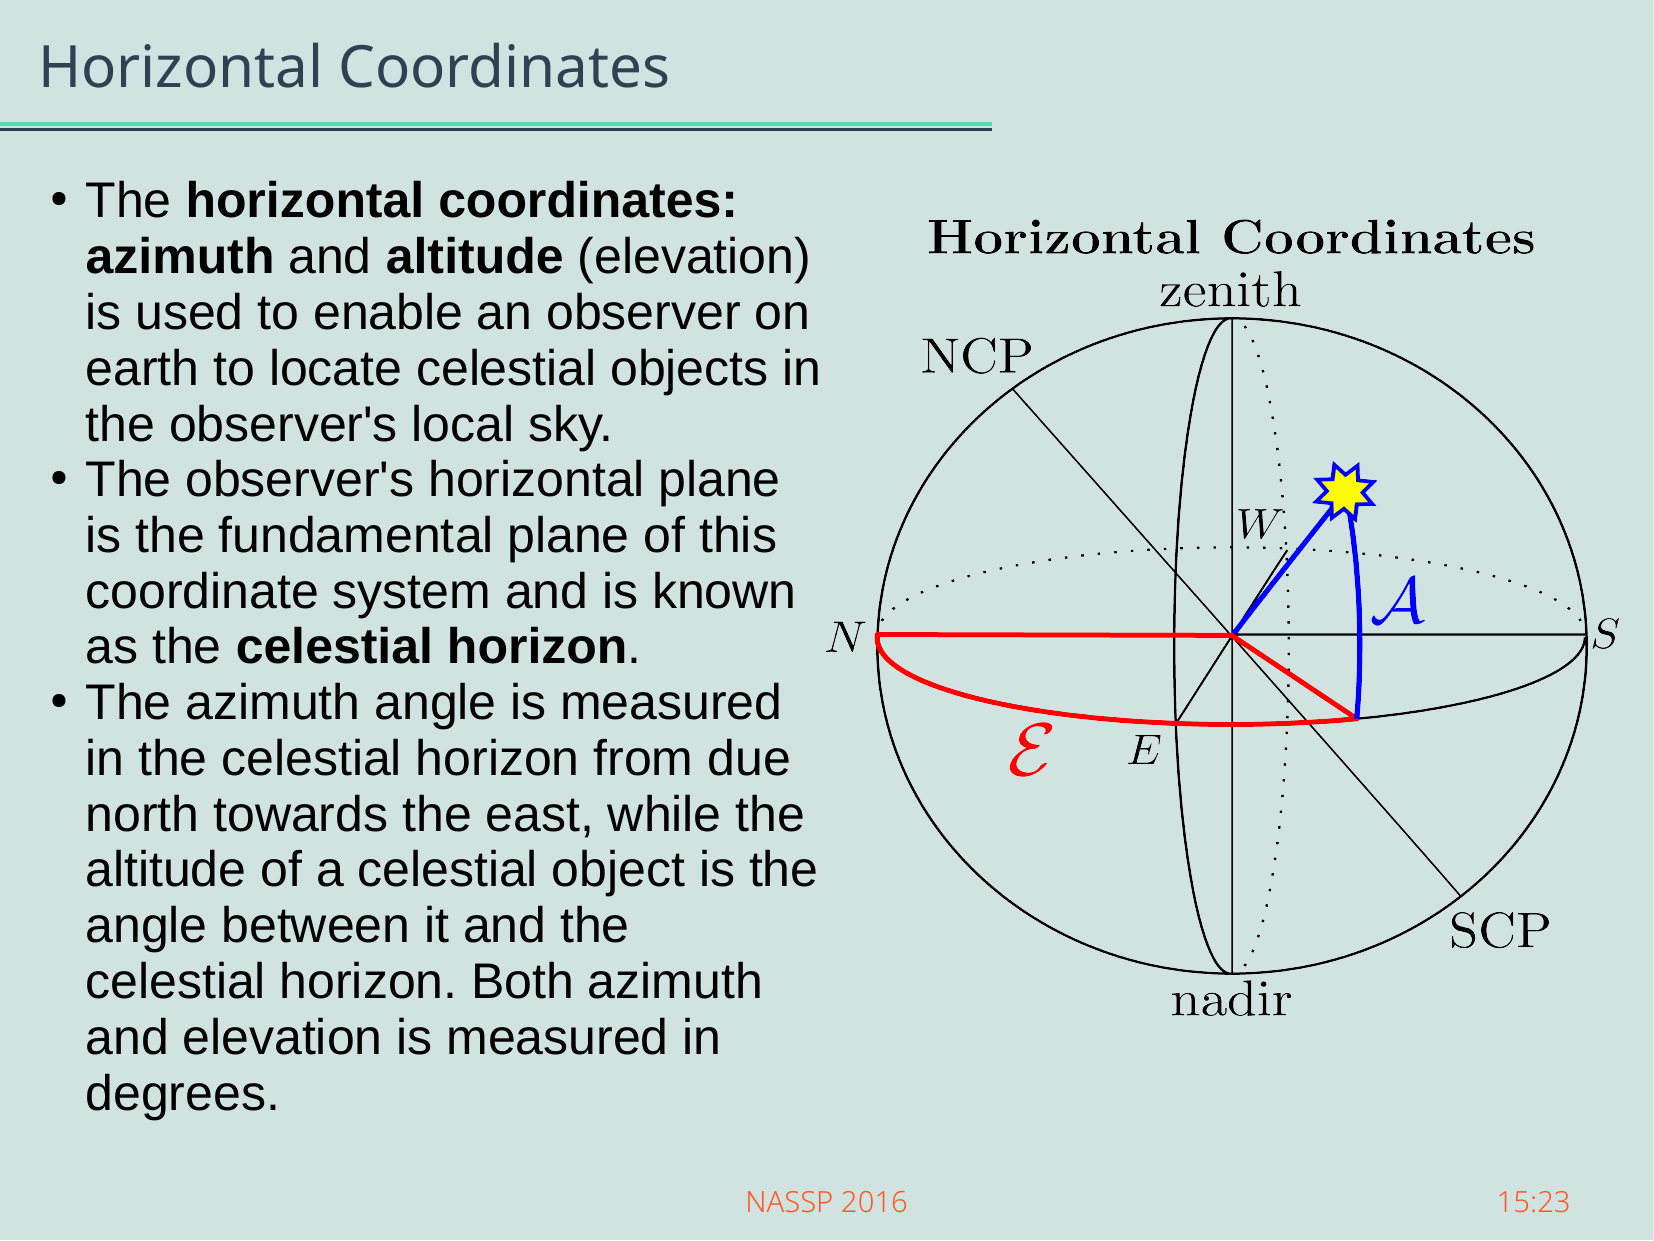

Horizontal Coordinates
The horizontal coordinates: azimuth and altitude (elevation) is used to enable an observer on earth to locate celestial objects in the observer's local sky.
The observer's horizontal plane is the fundamental plane of this coordinate system and is known as the celestial horizon.
The azimuth angle is measured in the celestial horizon from due north towards the east, while the altitude of a celestial object is the angle between it and the celestial horizon. Both azimuth and elevation is measured in degrees.
NASSP 2016
15